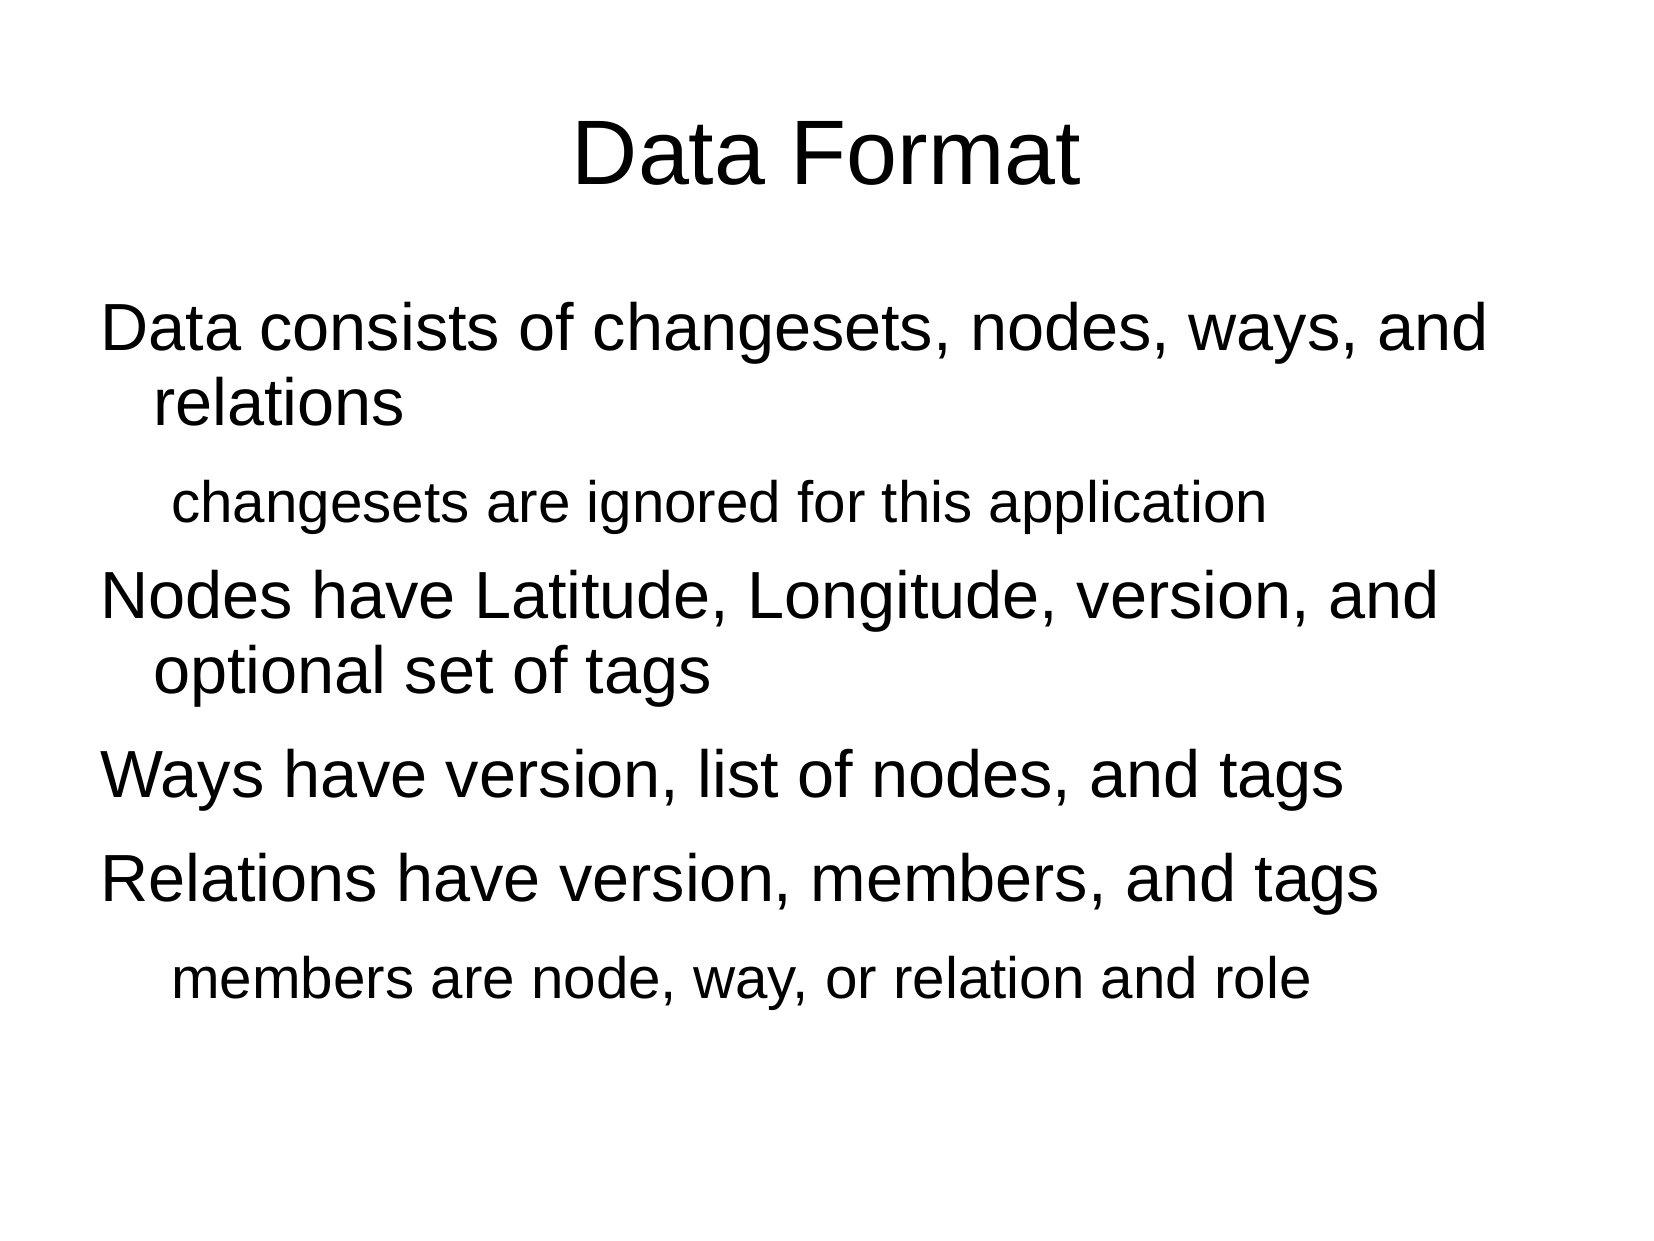

# Data Format
Data consists of changesets, nodes, ways, and relations
changesets are ignored for this application
Nodes have Latitude, Longitude, version, and optional set of tags
Ways have version, list of nodes, and tags
Relations have version, members, and tags
members are node, way, or relation and role